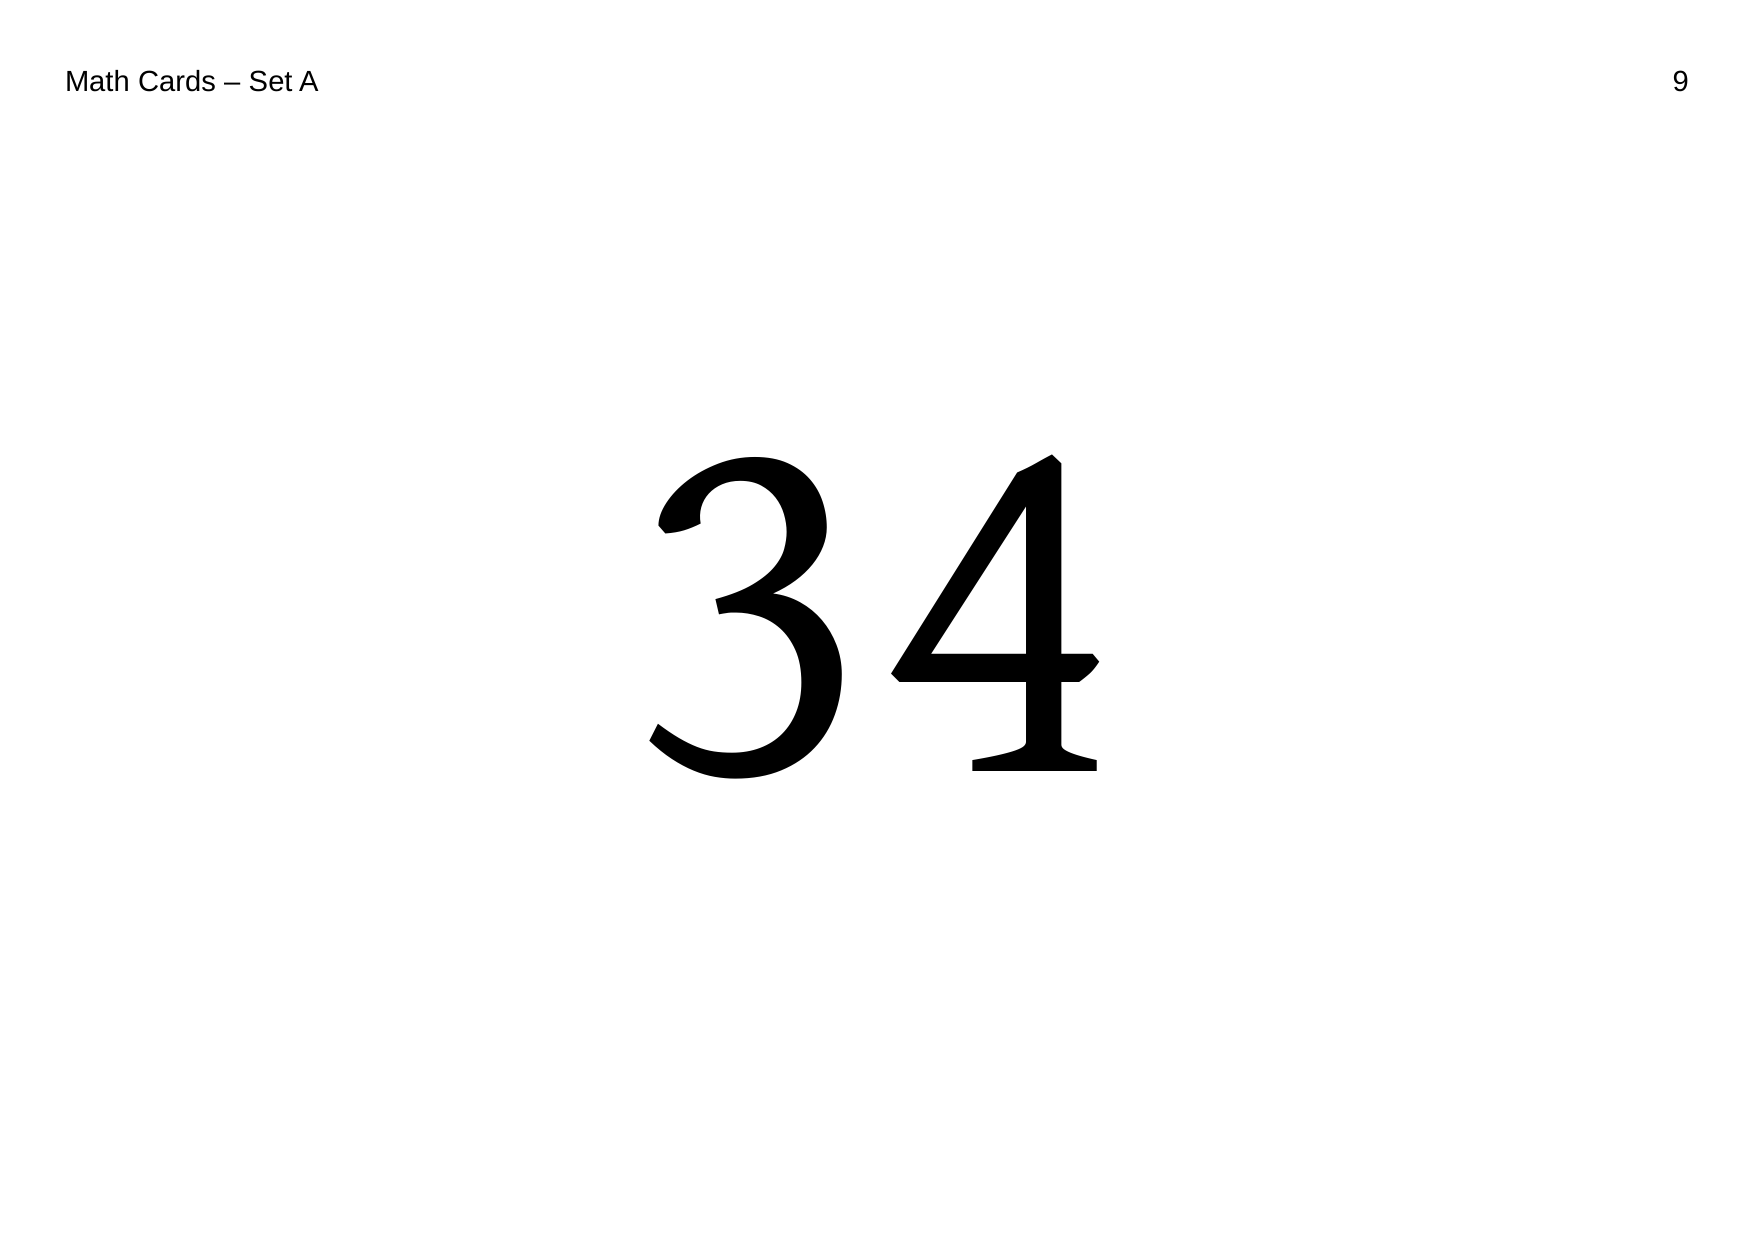

Math Cards – Set A
9
34